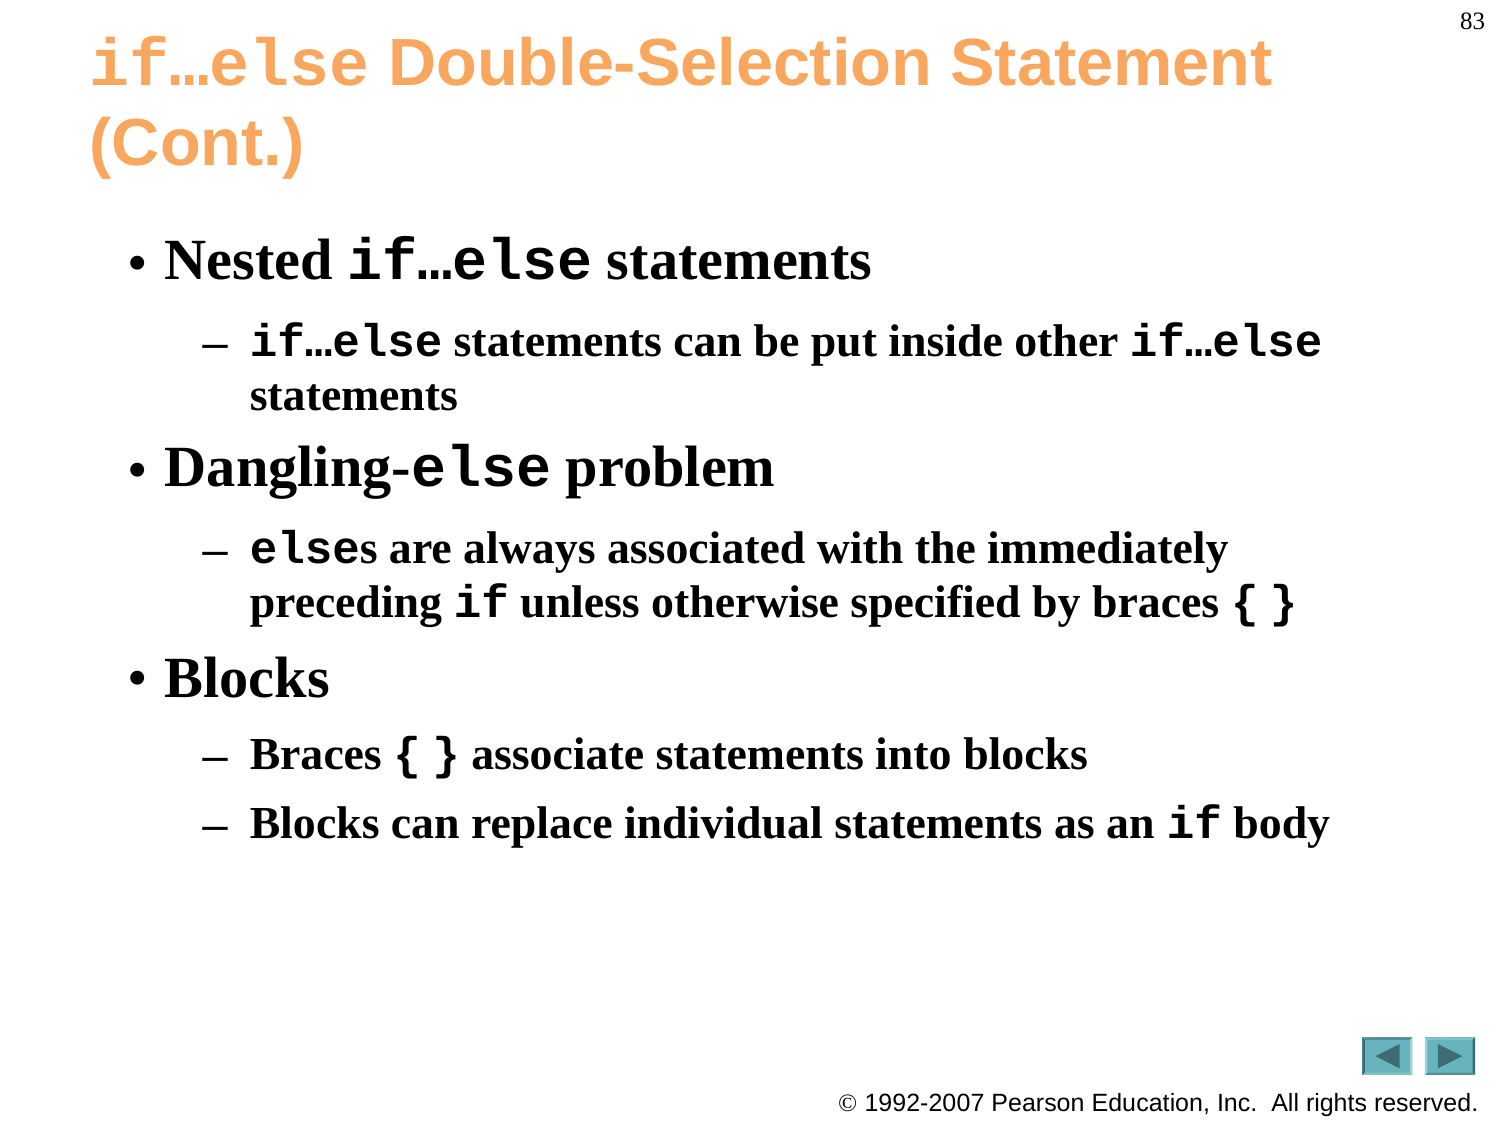

83
# if…else Double-Selection Statement (Cont.)
Nested if…else statements
if…else statements can be put inside other if…else statements
Dangling-else problem
elses are always associated with the immediately preceding if unless otherwise specified by braces { }
Blocks
Braces { } associate statements into blocks
Blocks can replace individual statements as an if body